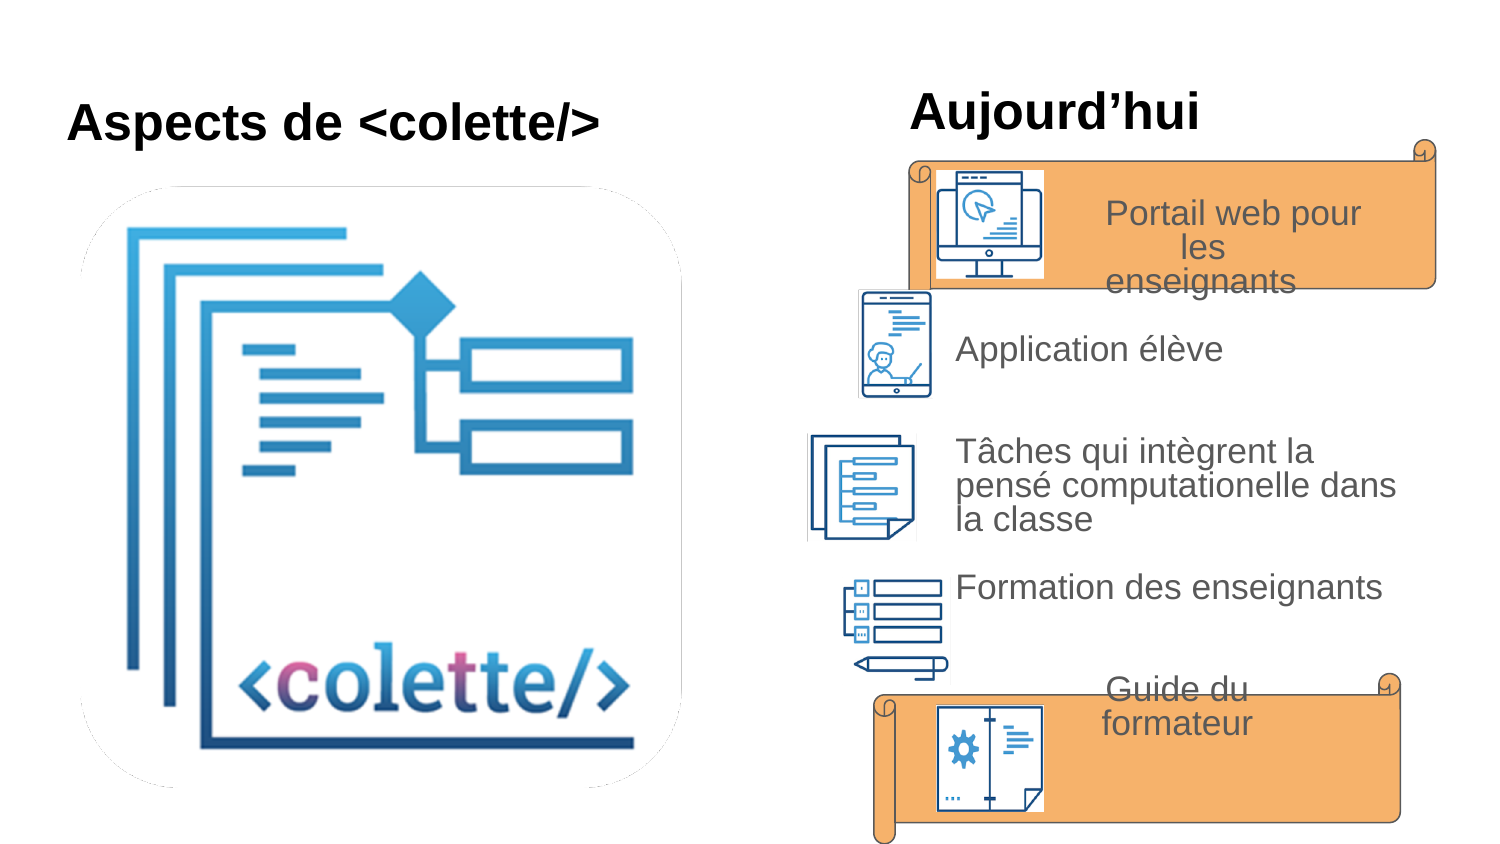

Aujourd’hui
# Aspects de <colette/>
		Portail web pour
les enseignants
Application élève
Tâches qui intègrent la pensé computationelle dans la classe
Formation des enseignants
		Guide du
 formateur